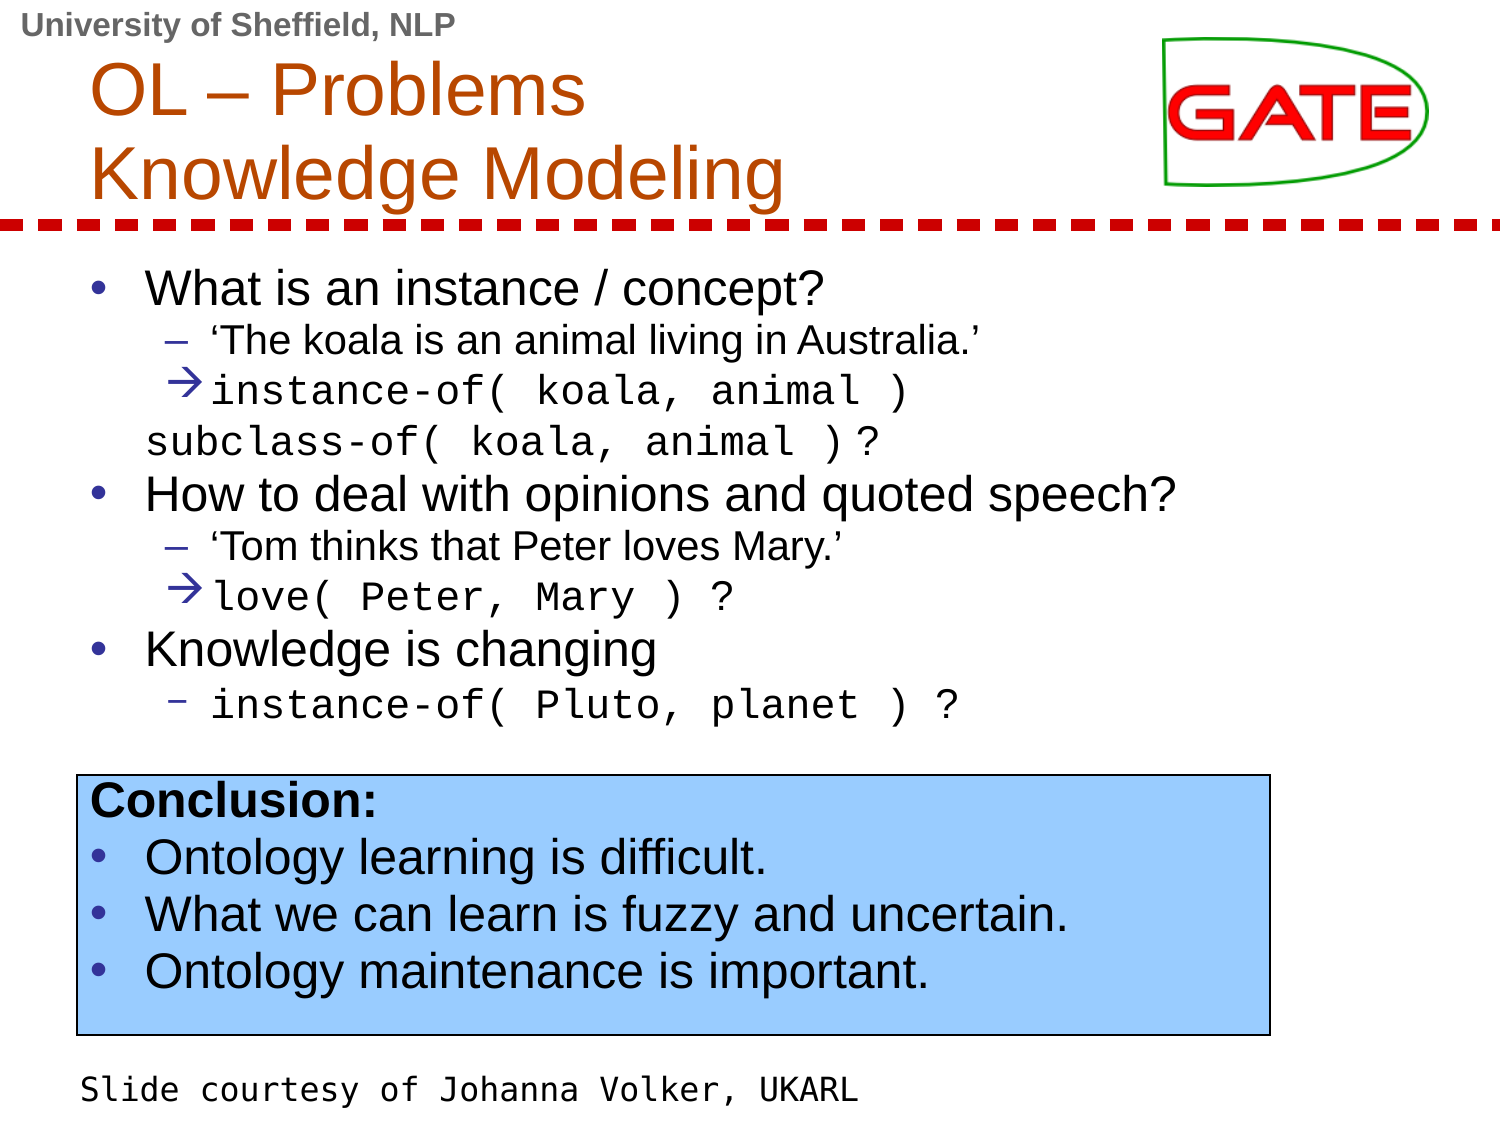

OL – Problems
Knowledge Modeling
# What is an instance / concept?
‘The koala is an animal living in Australia.’
instance-of( koala, animal )
	subclass-of( koala, animal ) ?
How to deal with opinions and quoted speech?
‘Tom thinks that Peter loves Mary.’
love( Peter, Mary ) ?
Knowledge is changing
instance-of( Pluto, planet ) ?
Conclusion:
Ontology learning is difficult.
What we can learn is fuzzy and uncertain.
Ontology maintenance is important.
Slide courtesy of Johanna Volker, UKARL